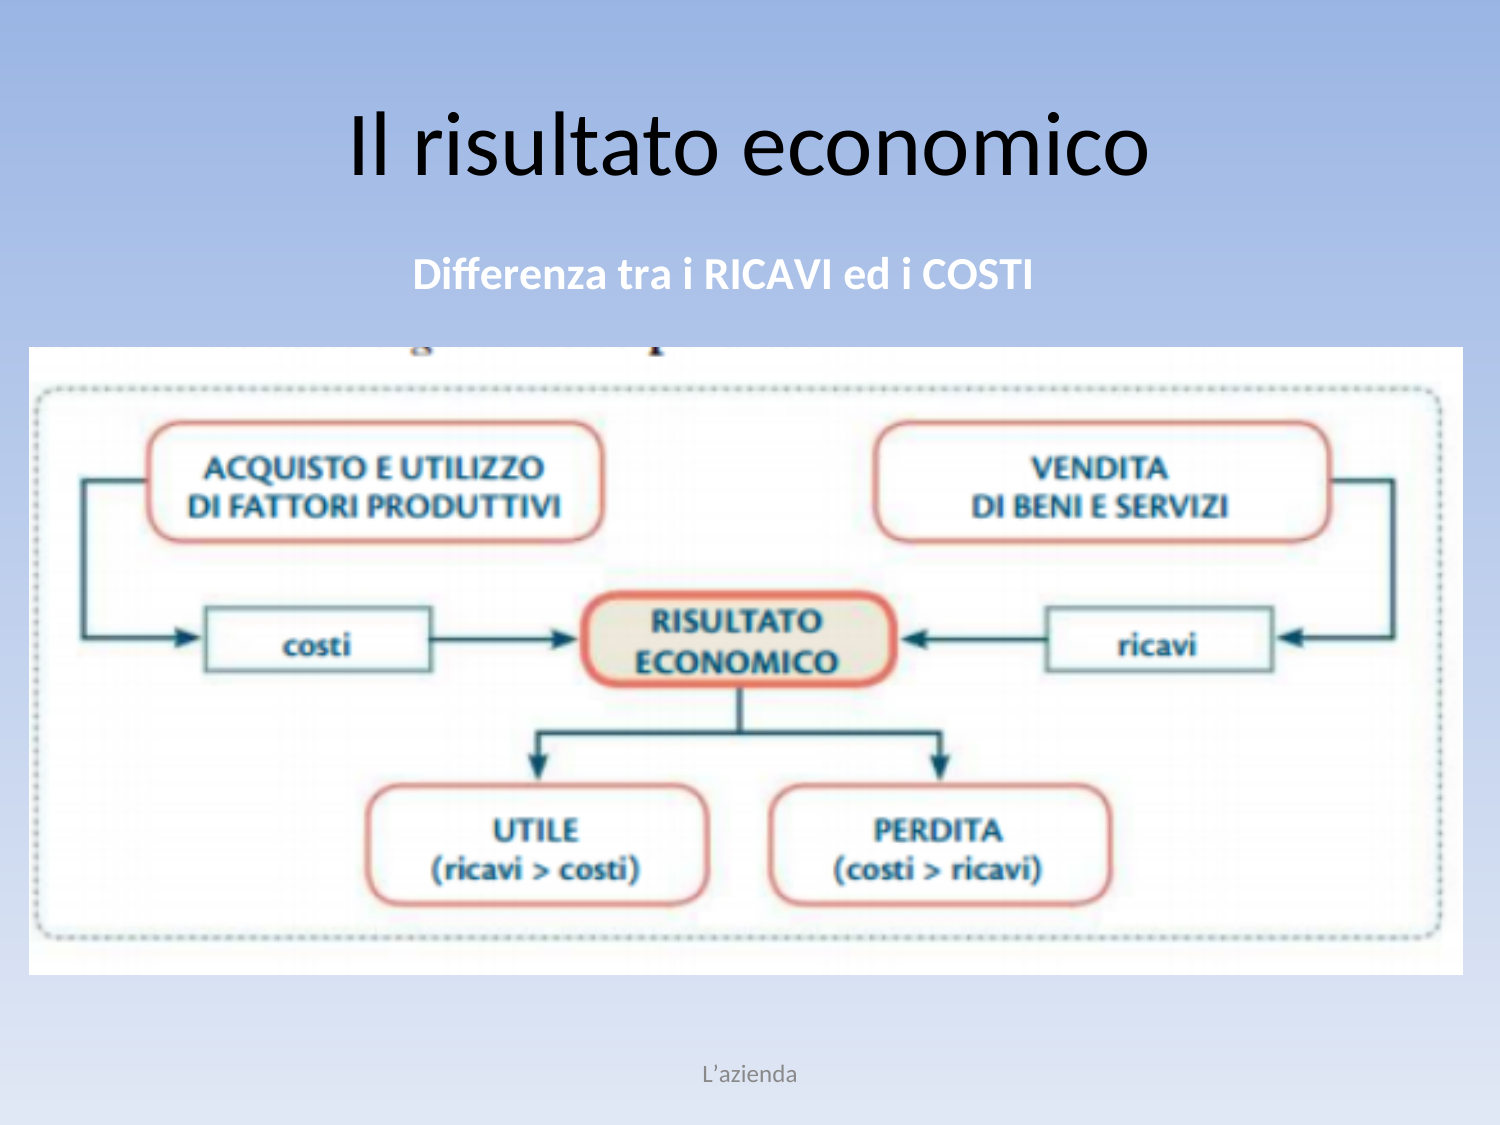

# Il risultato economico
Differenza tra i RICAVI ed i COSTI
L’azienda